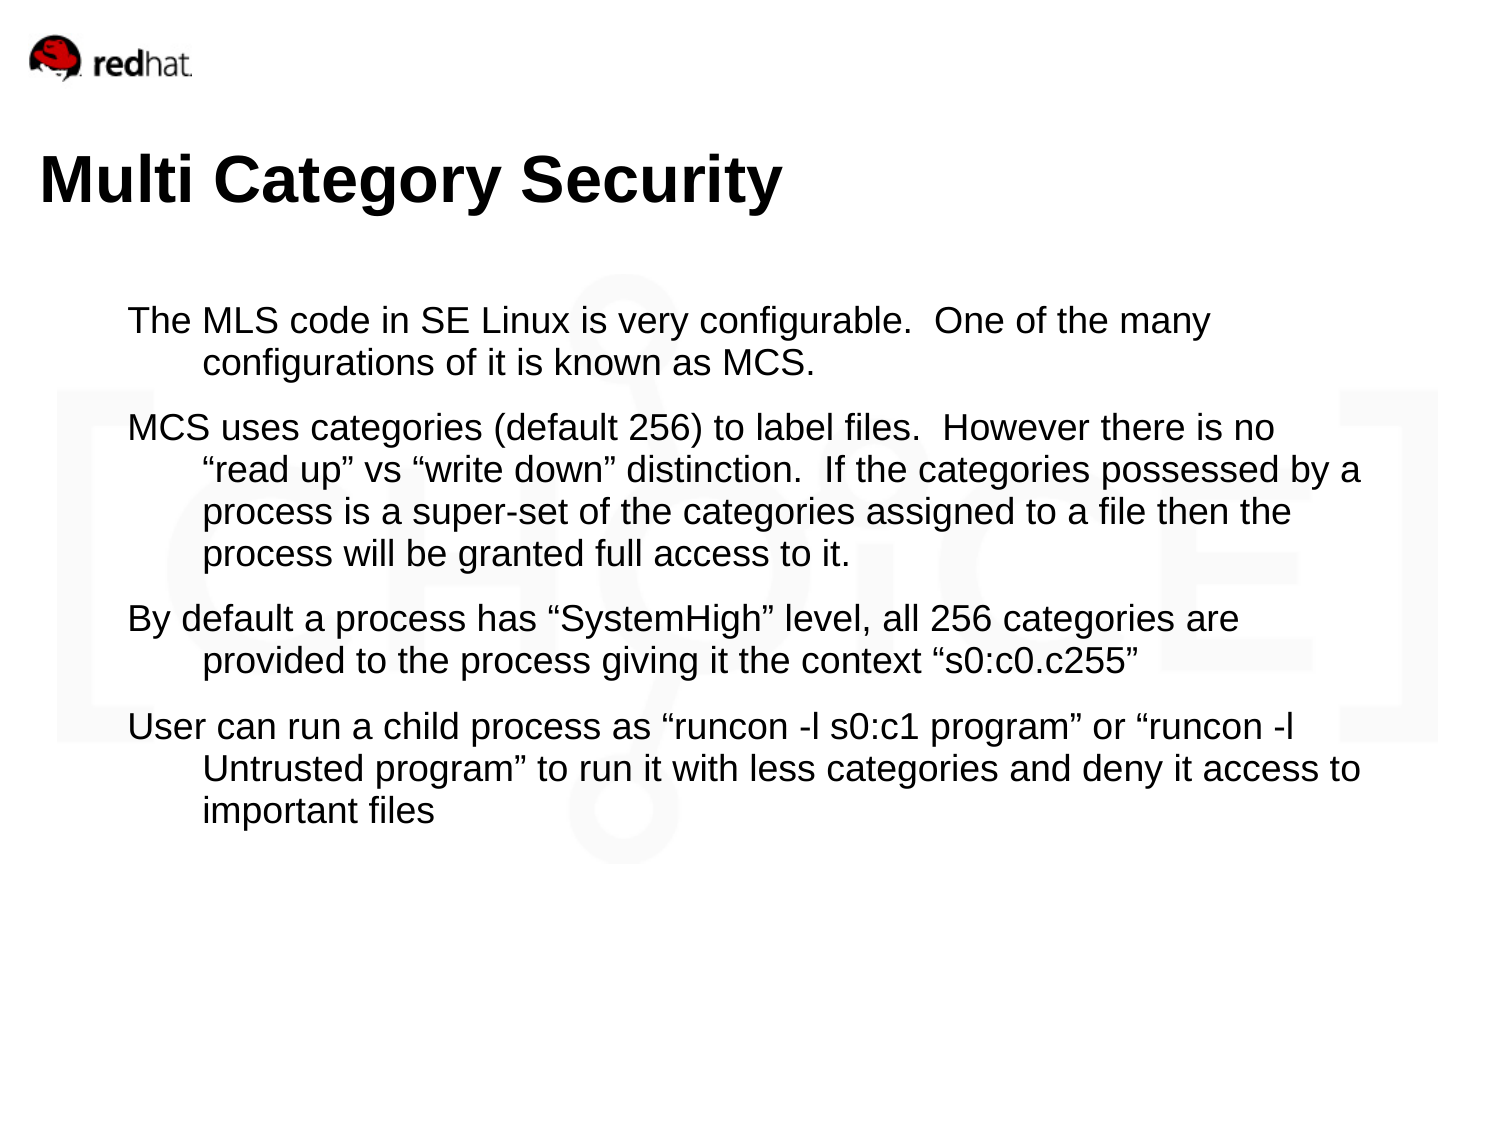

# Multi Category Security
The MLS code in SE Linux is very configurable. One of the many configurations of it is known as MCS.
MCS uses categories (default 256) to label files. However there is no “read up” vs “write down” distinction. If the categories possessed by a process is a super-set of the categories assigned to a file then the process will be granted full access to it.
By default a process has “SystemHigh” level, all 256 categories are provided to the process giving it the context “s0:c0.c255”
User can run a child process as “runcon -l s0:c1 program” or “runcon -l Untrusted program” to run it with less categories and deny it access to important files